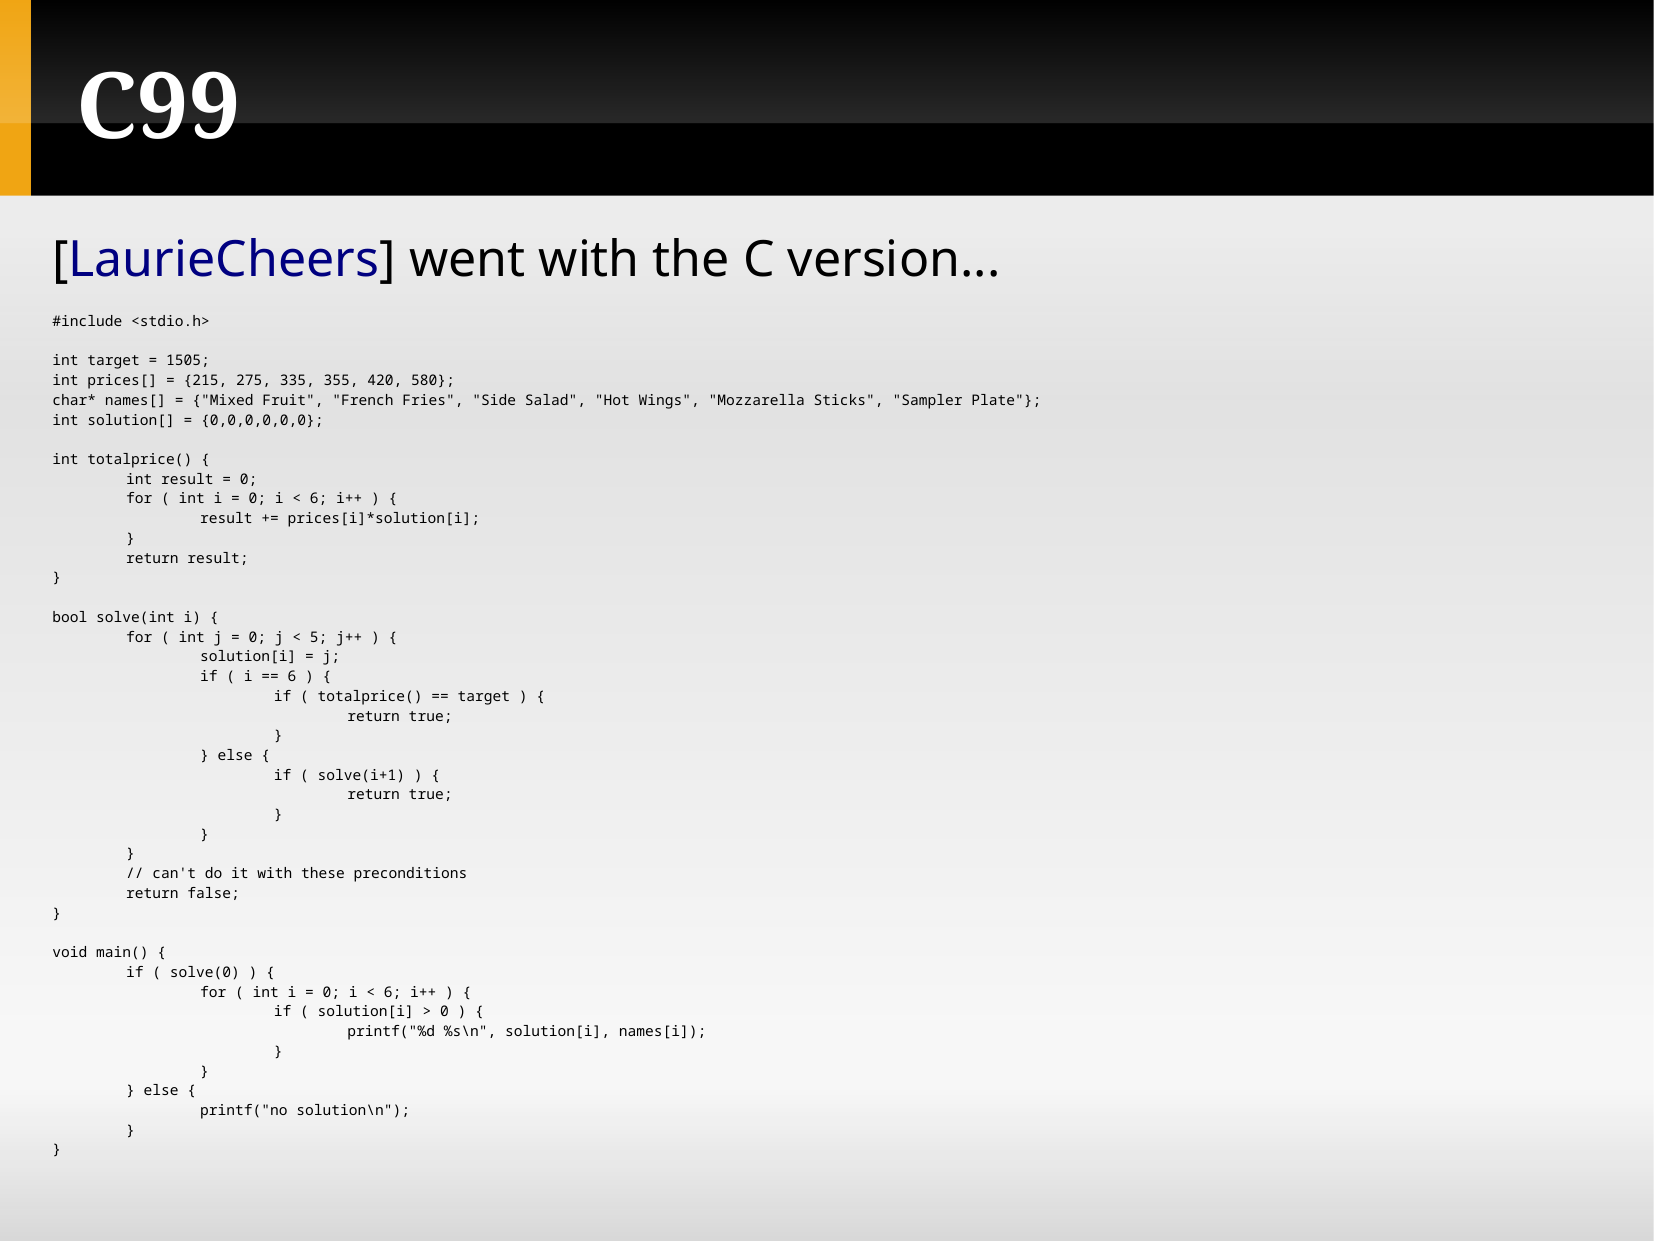

# C99
[LaurieCheers] went with the C version...
#include <stdio.h>
int target = 1505;
int prices[] = {215, 275, 335, 355, 420, 580};
char* names[] = {"Mixed Fruit", "French Fries", "Side Salad", "Hot Wings", "Mozzarella Sticks", "Sampler Plate"};
int solution[] = {0,0,0,0,0,0};
int totalprice() {
	int result = 0;
	for ( int i = 0; i < 6; i++ ) {
		result += prices[i]*solution[i];
	}
	return result;
}
bool solve(int i) {
	for ( int j = 0; j < 5; j++ ) {
		solution[i] = j;
		if ( i == 6 ) {
			if ( totalprice() == target ) {
				return true;
			}
		} else {
			if ( solve(i+1) ) {
				return true;
			}
		}
	}
	// can't do it with these preconditions
	return false;
}
void main() {
	if ( solve(0) ) {
		for ( int i = 0; i < 6; i++ ) {
			if ( solution[i] > 0 ) {
				printf("%d %s\n", solution[i], names[i]);
			}
		}
	} else {
		printf("no solution\n");
	}
}